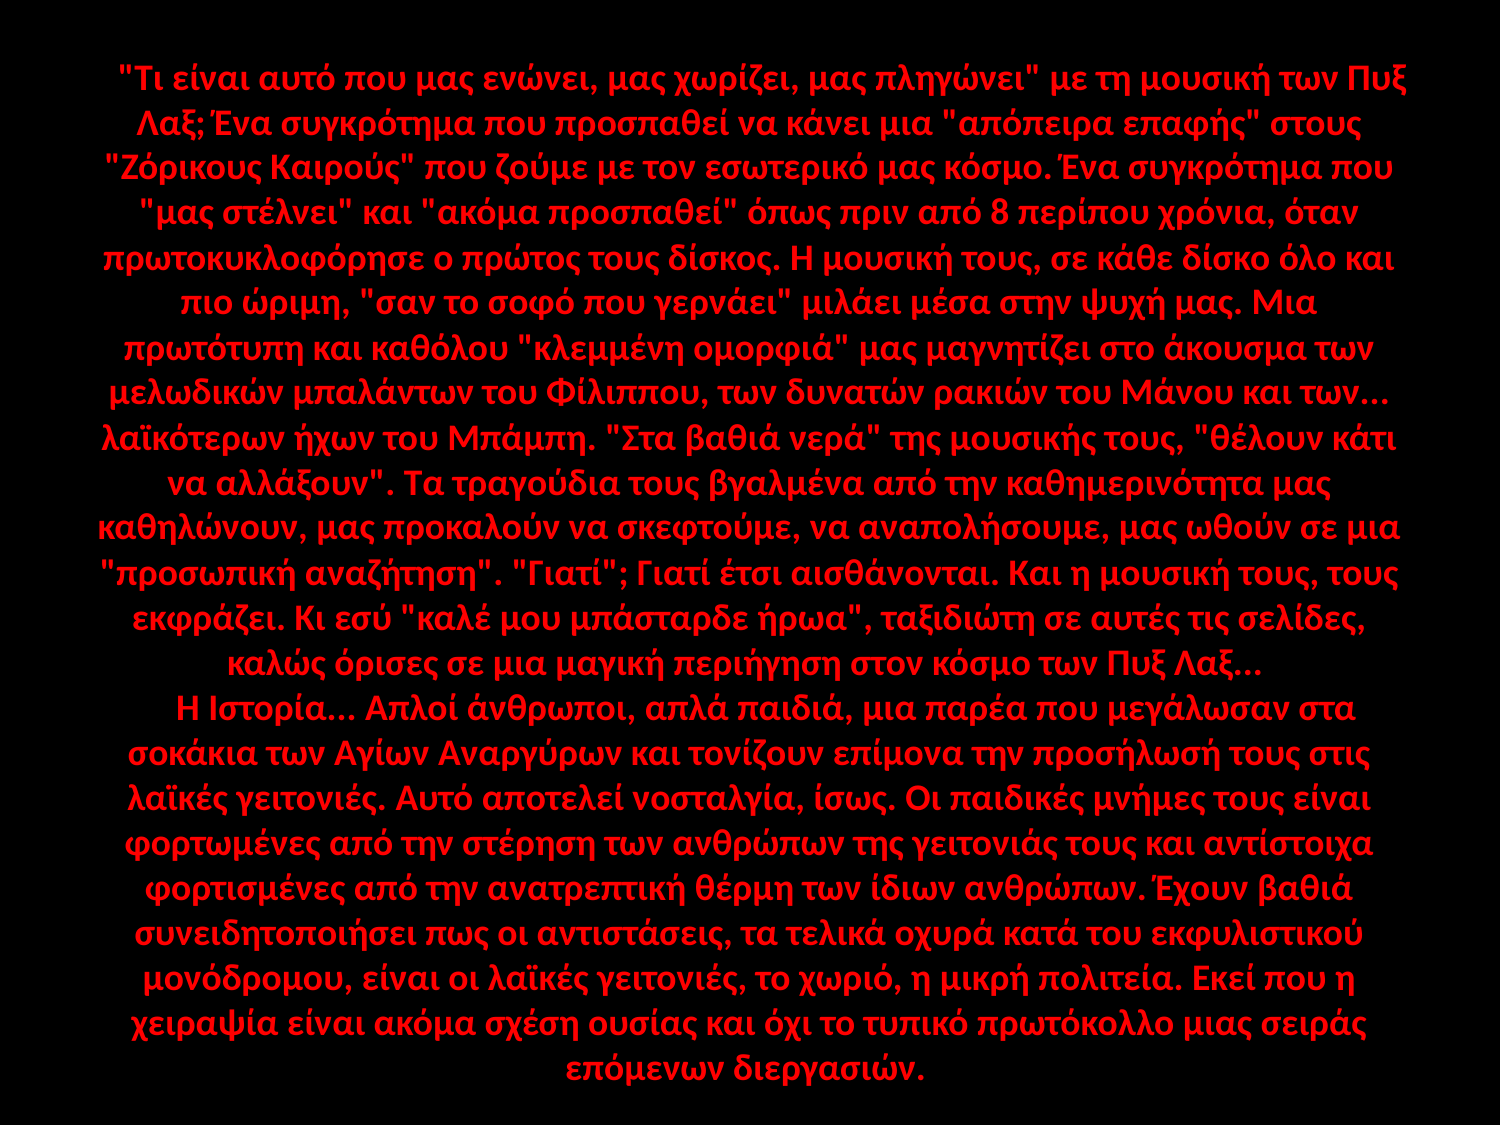

# "Τι είναι αυτό που μας ενώνει, μας χωρίζει, μας πληγώνει" με τη μουσική των Πυξ Λαξ; Ένα συγκρότημα που προσπαθεί να κάνει μια "απόπειρα επαφής" στους "Ζόρικους Καιρούς" που ζούμε με τον εσωτερικό μας κόσμο. Ένα συγκρότημα που "μας στέλνει" και "ακόμα προσπαθεί" όπως πριν από 8 περίπου χρόνια, όταν πρωτοκυκλοφόρησε ο πρώτος τους δίσκος. Η μουσική τους, σε κάθε δίσκο όλο και πιο ώριμη, "σαν το σοφό που γερνάει" μιλάει μέσα στην ψυχή μας. Μια πρωτότυπη και καθόλου "κλεμμένη ομορφιά" μας μαγνητίζει στο άκουσμα των μελωδικών μπαλάντων του Φίλιππου, των δυνατών ρακιών του Μάνου και των... λαϊκότερων ήχων του Μπάμπη. "Στα βαθιά νερά" της μουσικής τους, "θέλουν κάτι να αλλάξουν". Τα τραγούδια τους βγαλμένα από την καθημερινότητα μας καθηλώνουν, μας προκαλούν να σκεφτούμε, να αναπολήσουμε, μας ωθούν σε μια "προσωπική αναζήτηση". "Γιατί"; Γιατί έτσι αισθάνονται. Και η μουσική τους, τους εκφράζει. Κι εσύ "καλέ μου μπάσταρδε ήρωα", ταξιδιώτη σε αυτές τις σελίδες, καλώς όρισες σε μια μαγική περιήγηση στον κόσμο των Πυξ Λαξ...      Η Ιστορία... Απλοί άνθρωποι, απλά παιδιά, μια παρέα που μεγάλωσαν στα σοκάκια των Αγίων Αναργύρων και τονίζουν επίμονα την προσήλωσή τους στις λαϊκές γειτονιές. Αυτό αποτελεί νοσταλγία, ίσως. Οι παιδικές μνήμες τους είναι φορτωμένες από την στέρηση των ανθρώπων της γειτονιάς τους και αντίστοιχα φορτισμένες από την ανατρεπτική θέρμη των ίδιων ανθρώπων. Έχουν βαθιά συνειδητοποιήσει πως οι αντιστάσεις, τα τελικά οχυρά κατά του εκφυλιστικού μονόδρομου, είναι οι λαϊκές γειτονιές, το χωριό, η μικρή πολιτεία. Εκεί που η χειραψία είναι ακόμα σχέση ουσίας και όχι το τυπικό πρωτόκολλο μιας σειράς επόμενων διεργασιών.